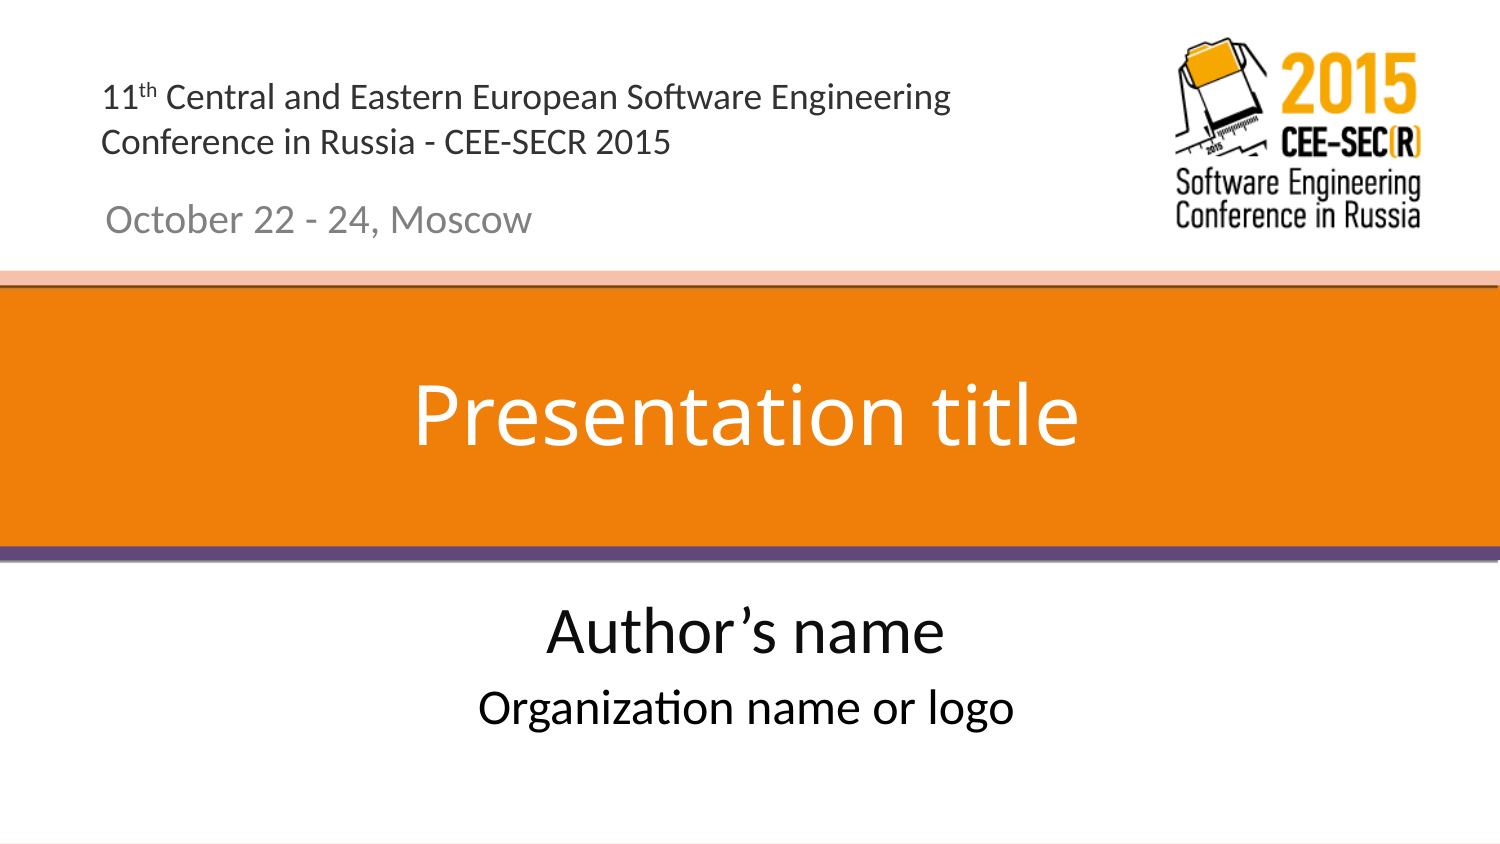

Presentation title
# Author’s name
Organization name or logo